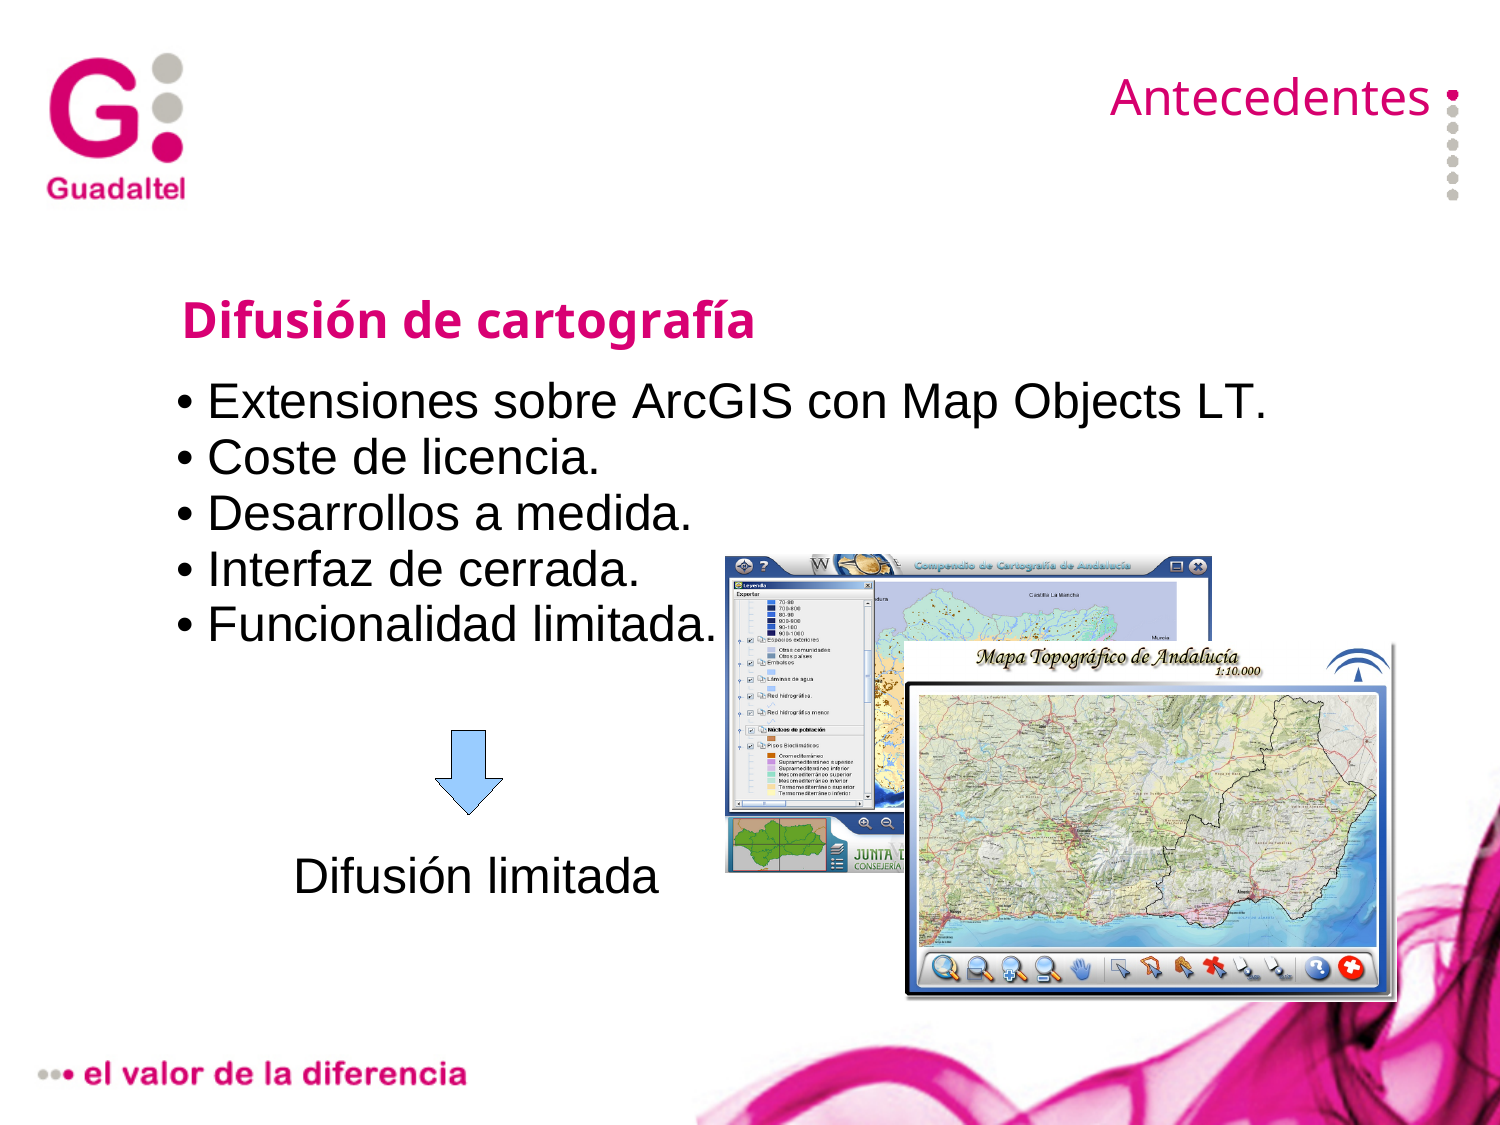

Antecedentes
Difusión de cartografía
 Extensiones sobre ArcGIS con Map Objects LT.
 Coste de licencia.
 Desarrollos a medida.
 Interfaz de cerrada.
 Funcionalidad limitada.
Difusión limitada